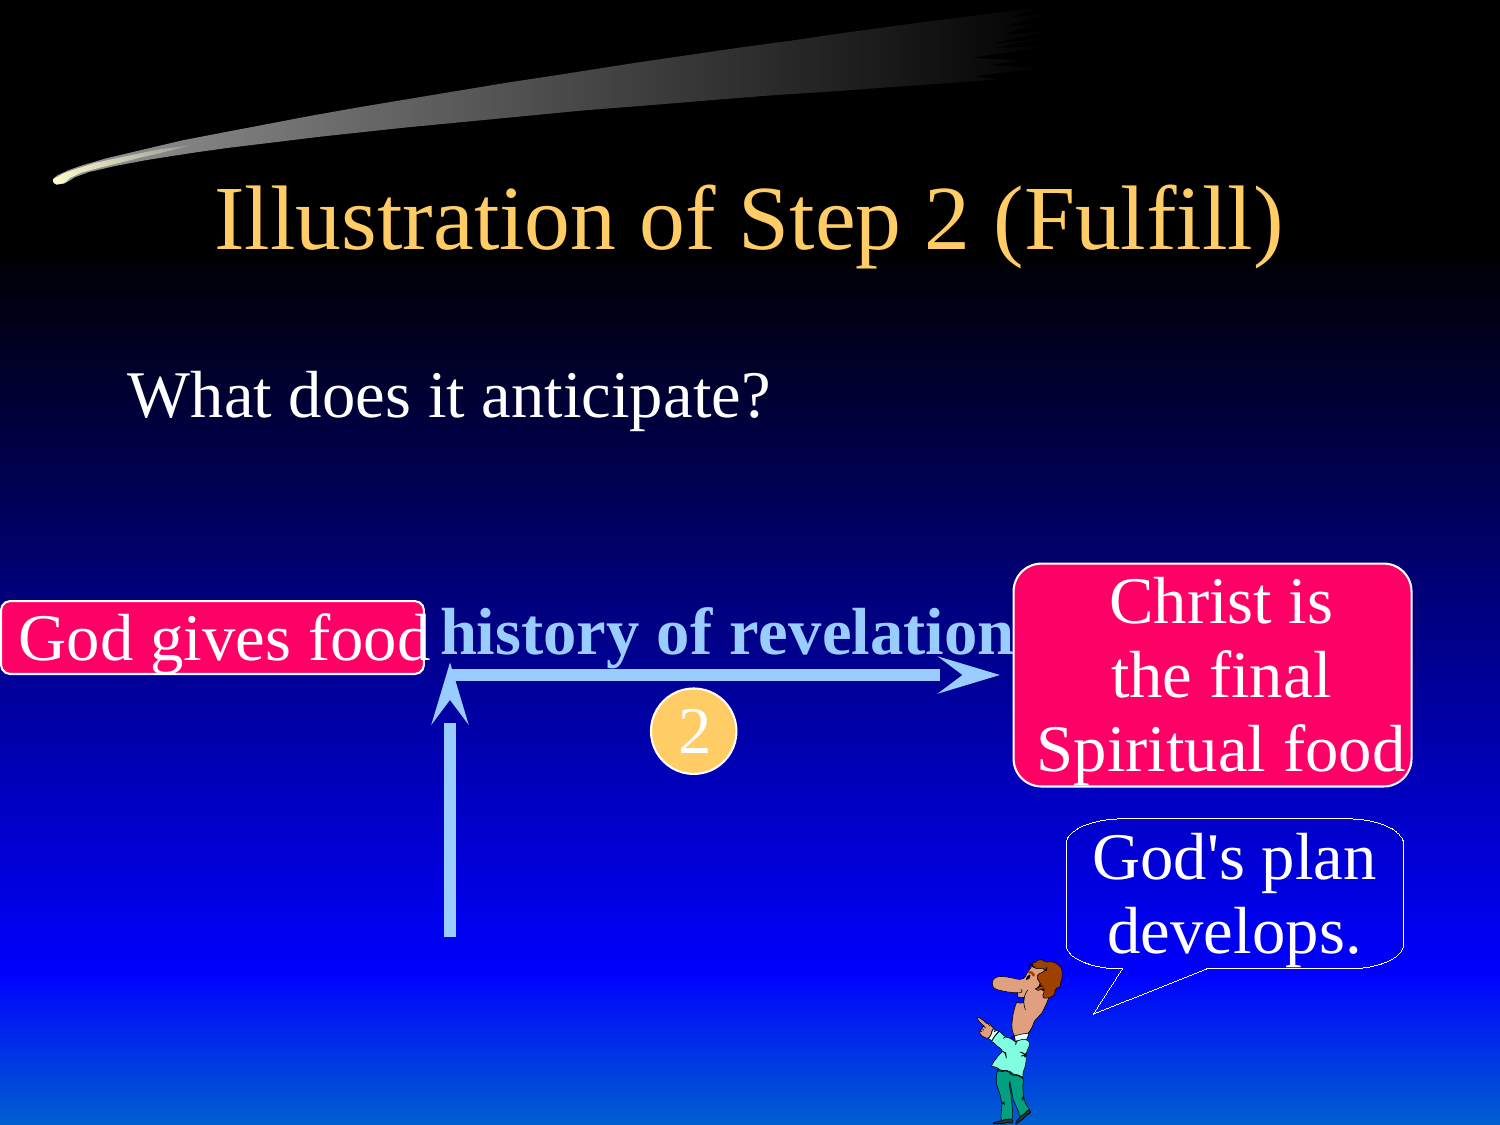

# Illustration of Step 2 (Fulfill)
What does it anticipate?
Christ is
the final
Spiritual food
history of revelation
God gives food
2
God's plan
develops.